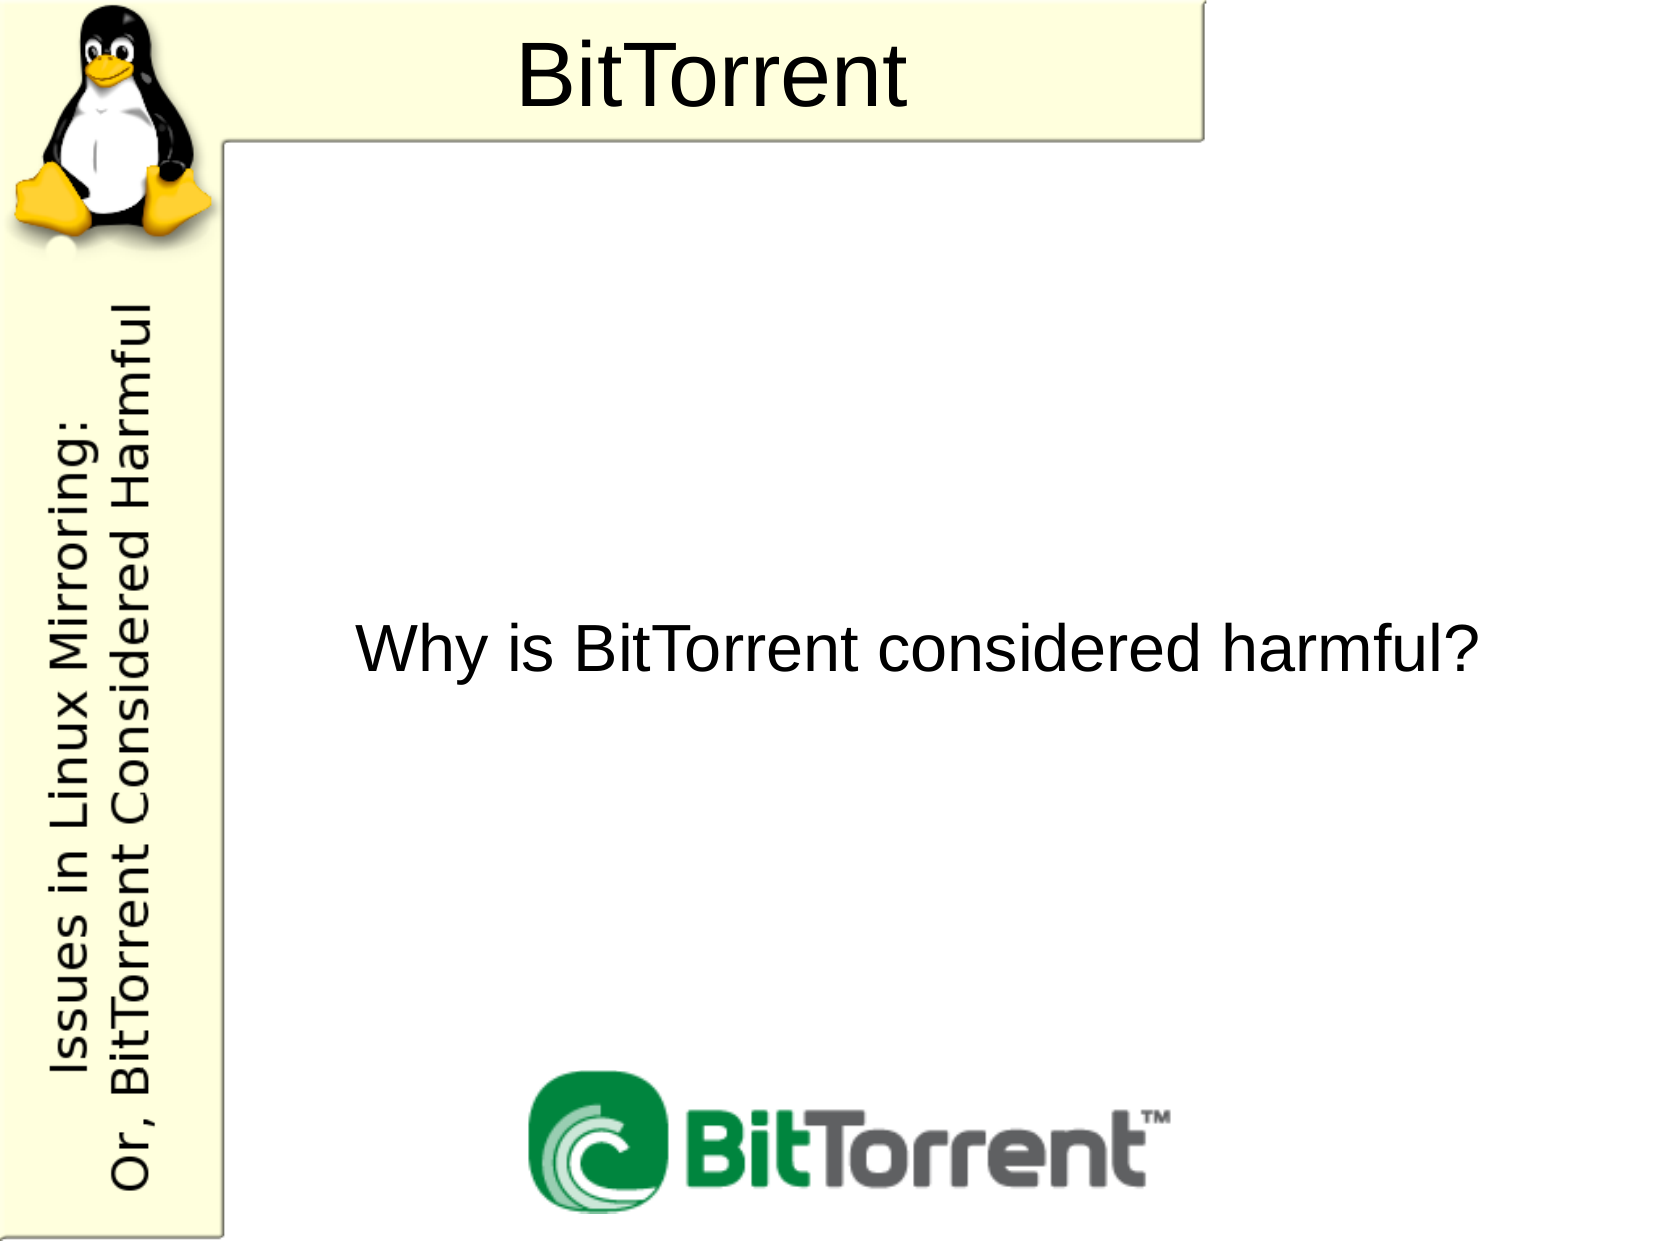

# BitTorrent
Why is BitTorrent considered harmful?